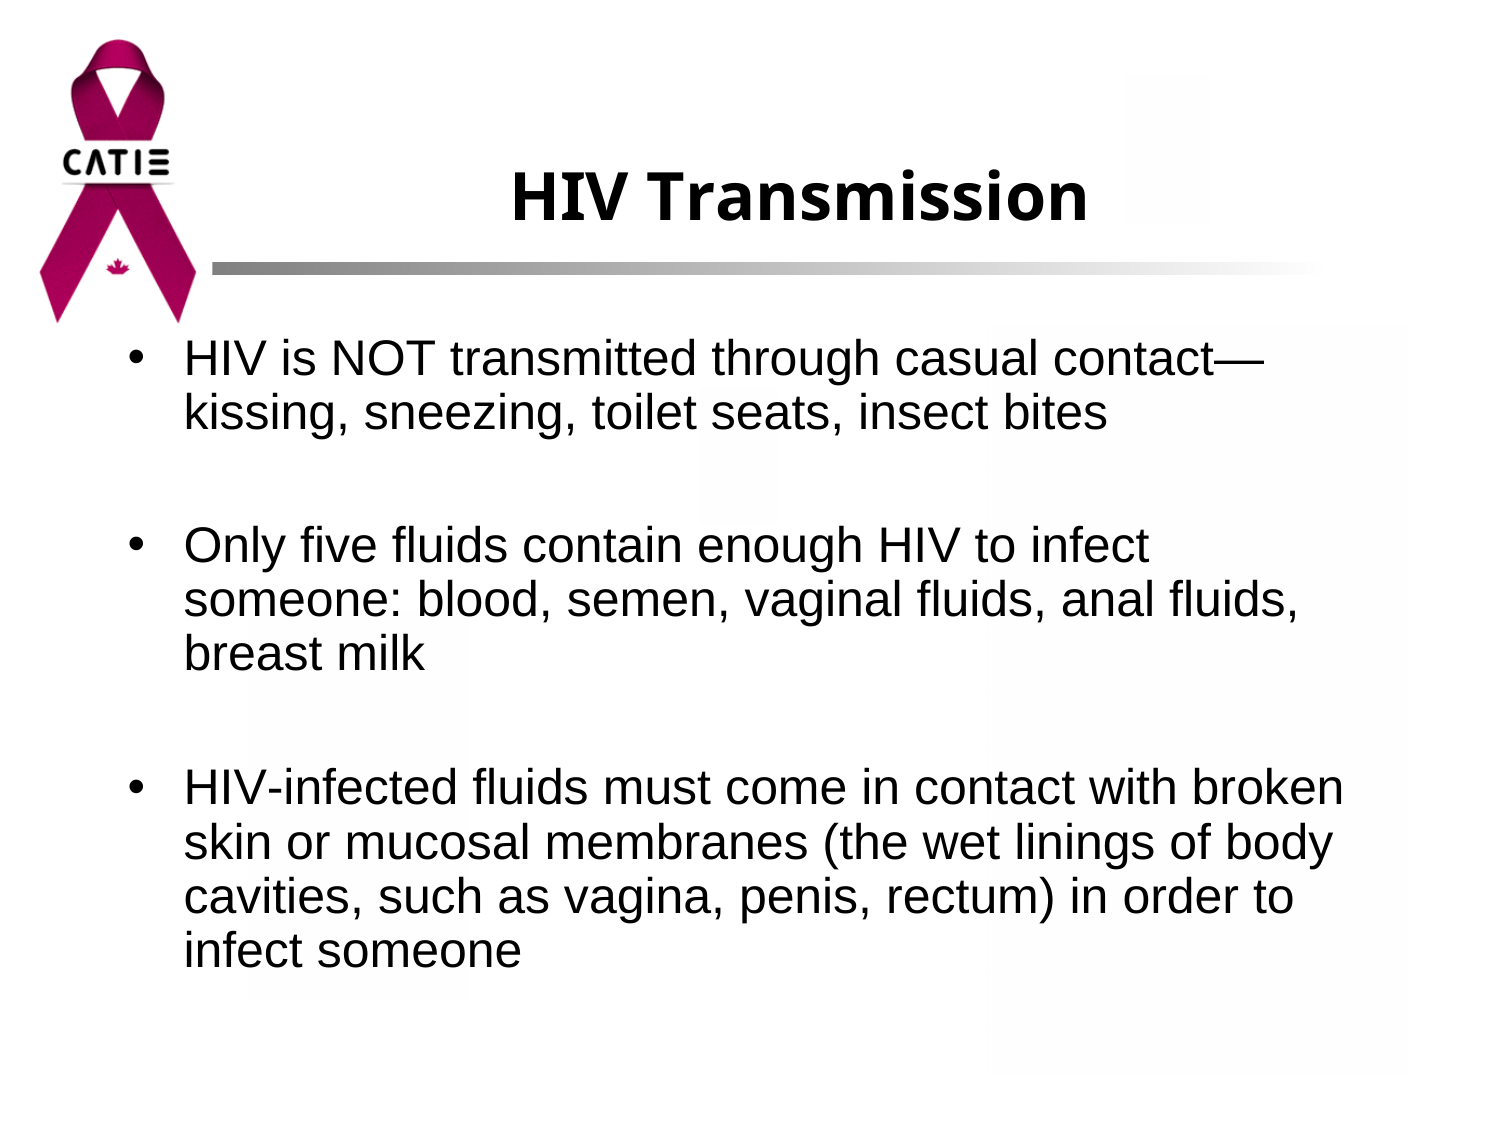

# HIV Transmission
HIV is NOT transmitted through casual contact—kissing, sneezing, toilet seats, insect bites
Only five fluids contain enough HIV to infect someone: blood, semen, vaginal fluids, anal fluids, breast milk
HIV-infected fluids must come in contact with broken skin or mucosal membranes (the wet linings of body cavities, such as vagina, penis, rectum) in order to infect someone